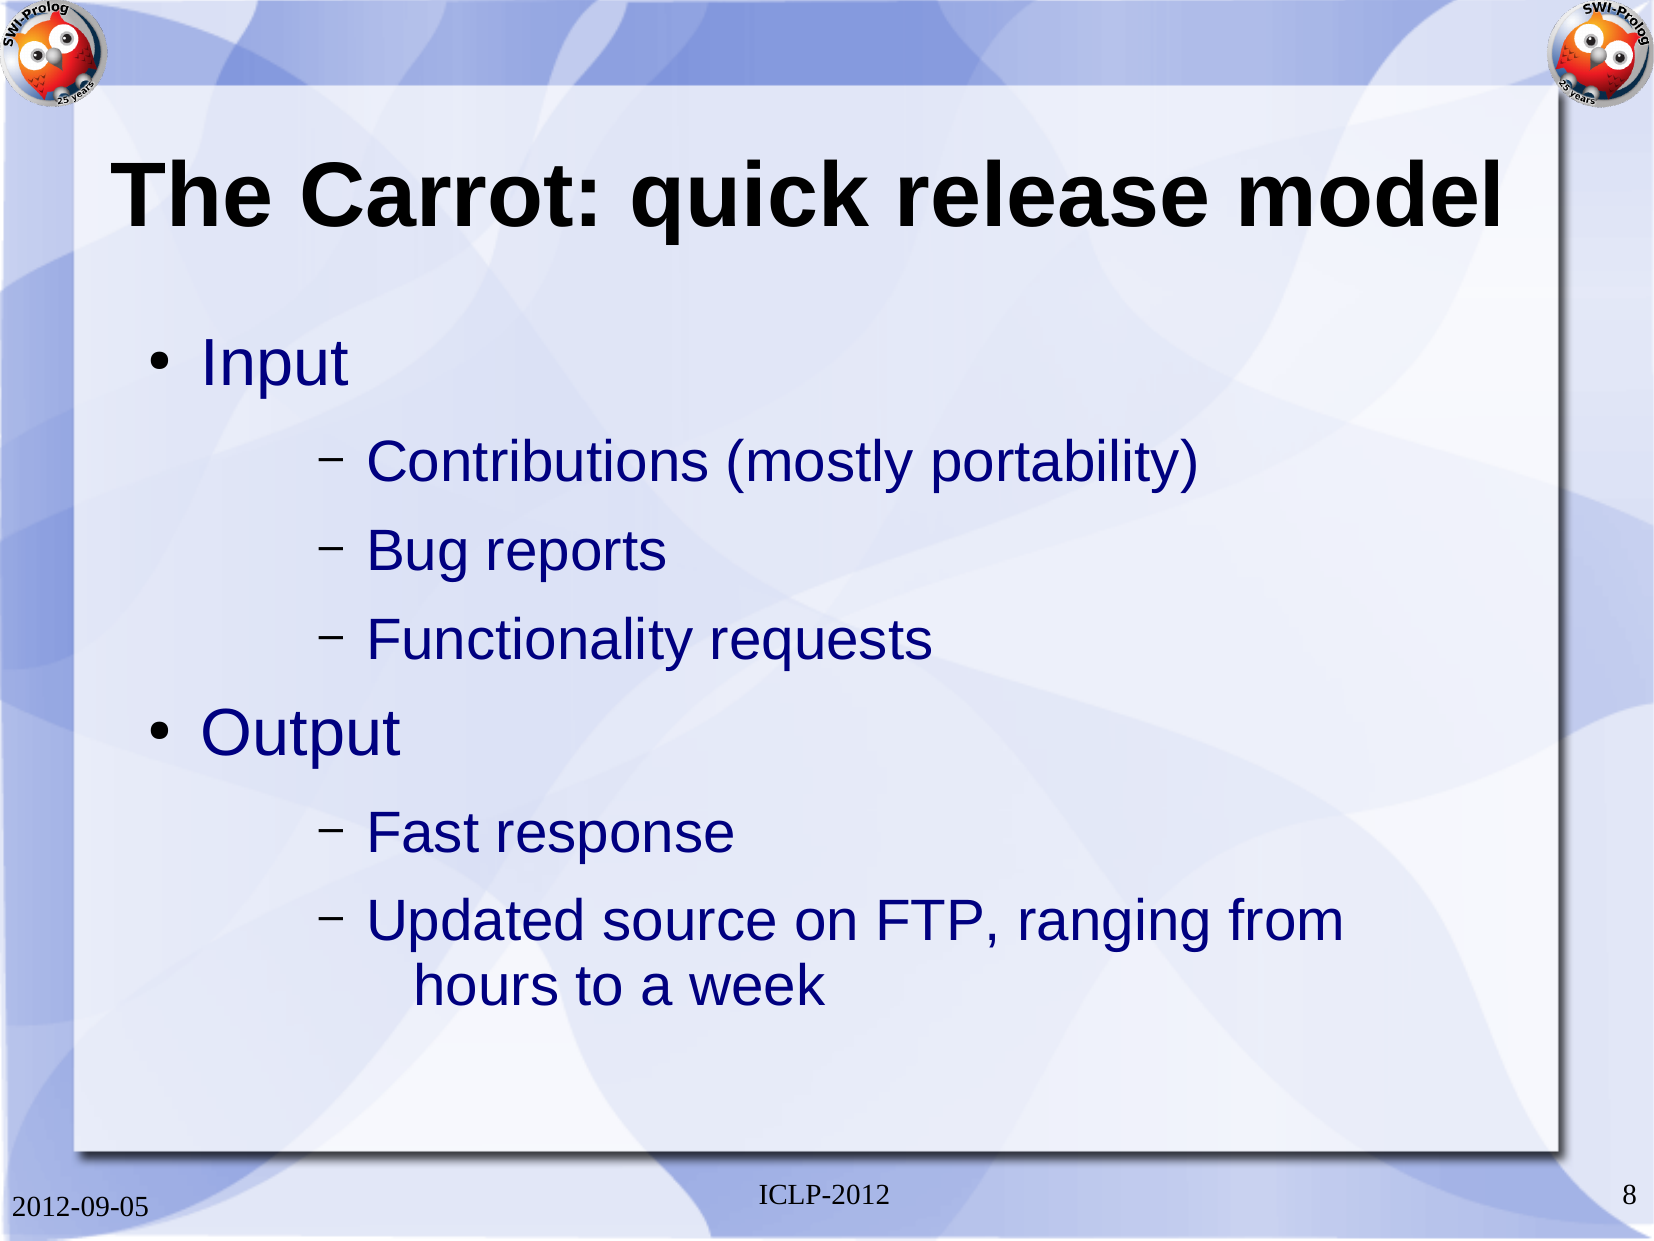

# The Carrot: quick release model
Input
Contributions (mostly portability)
Bug reports
Functionality requests
Output
Fast response
Updated source on FTP, ranging from hours to a week
ICLP-2012
8
2012-09-05